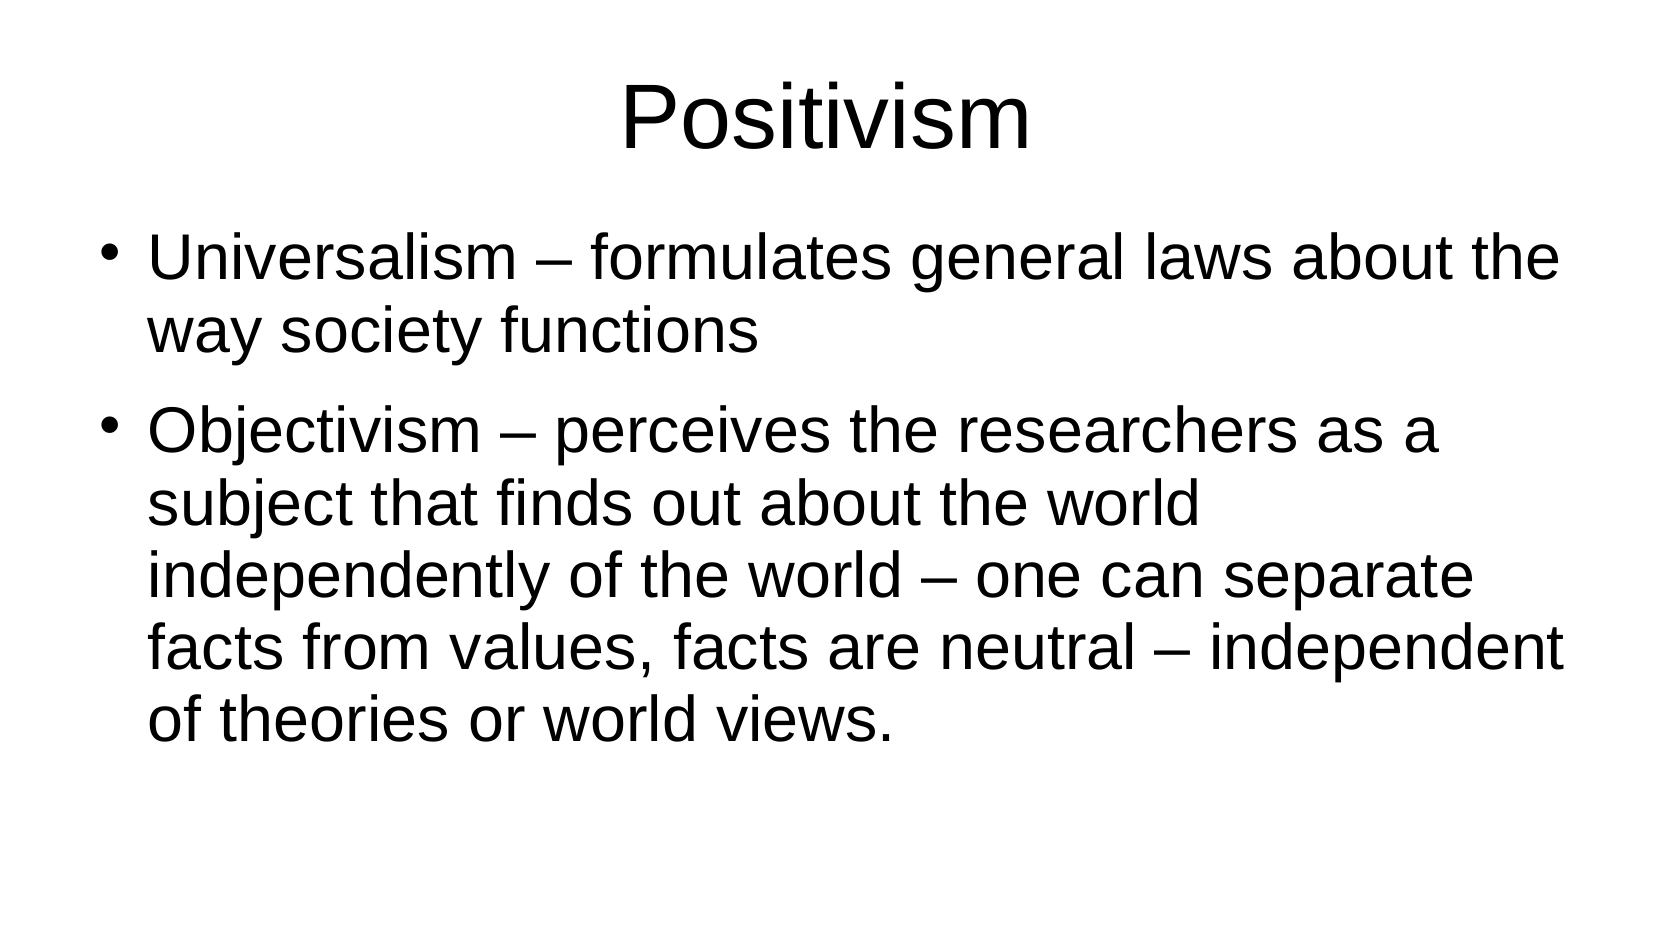

# Positivism
Universalism – formulates general laws about the way society functions
Objectivism – perceives the researchers as a subject that finds out about the world independently of the world – one can separate facts from values, facts are neutral – independent of theories or world views.